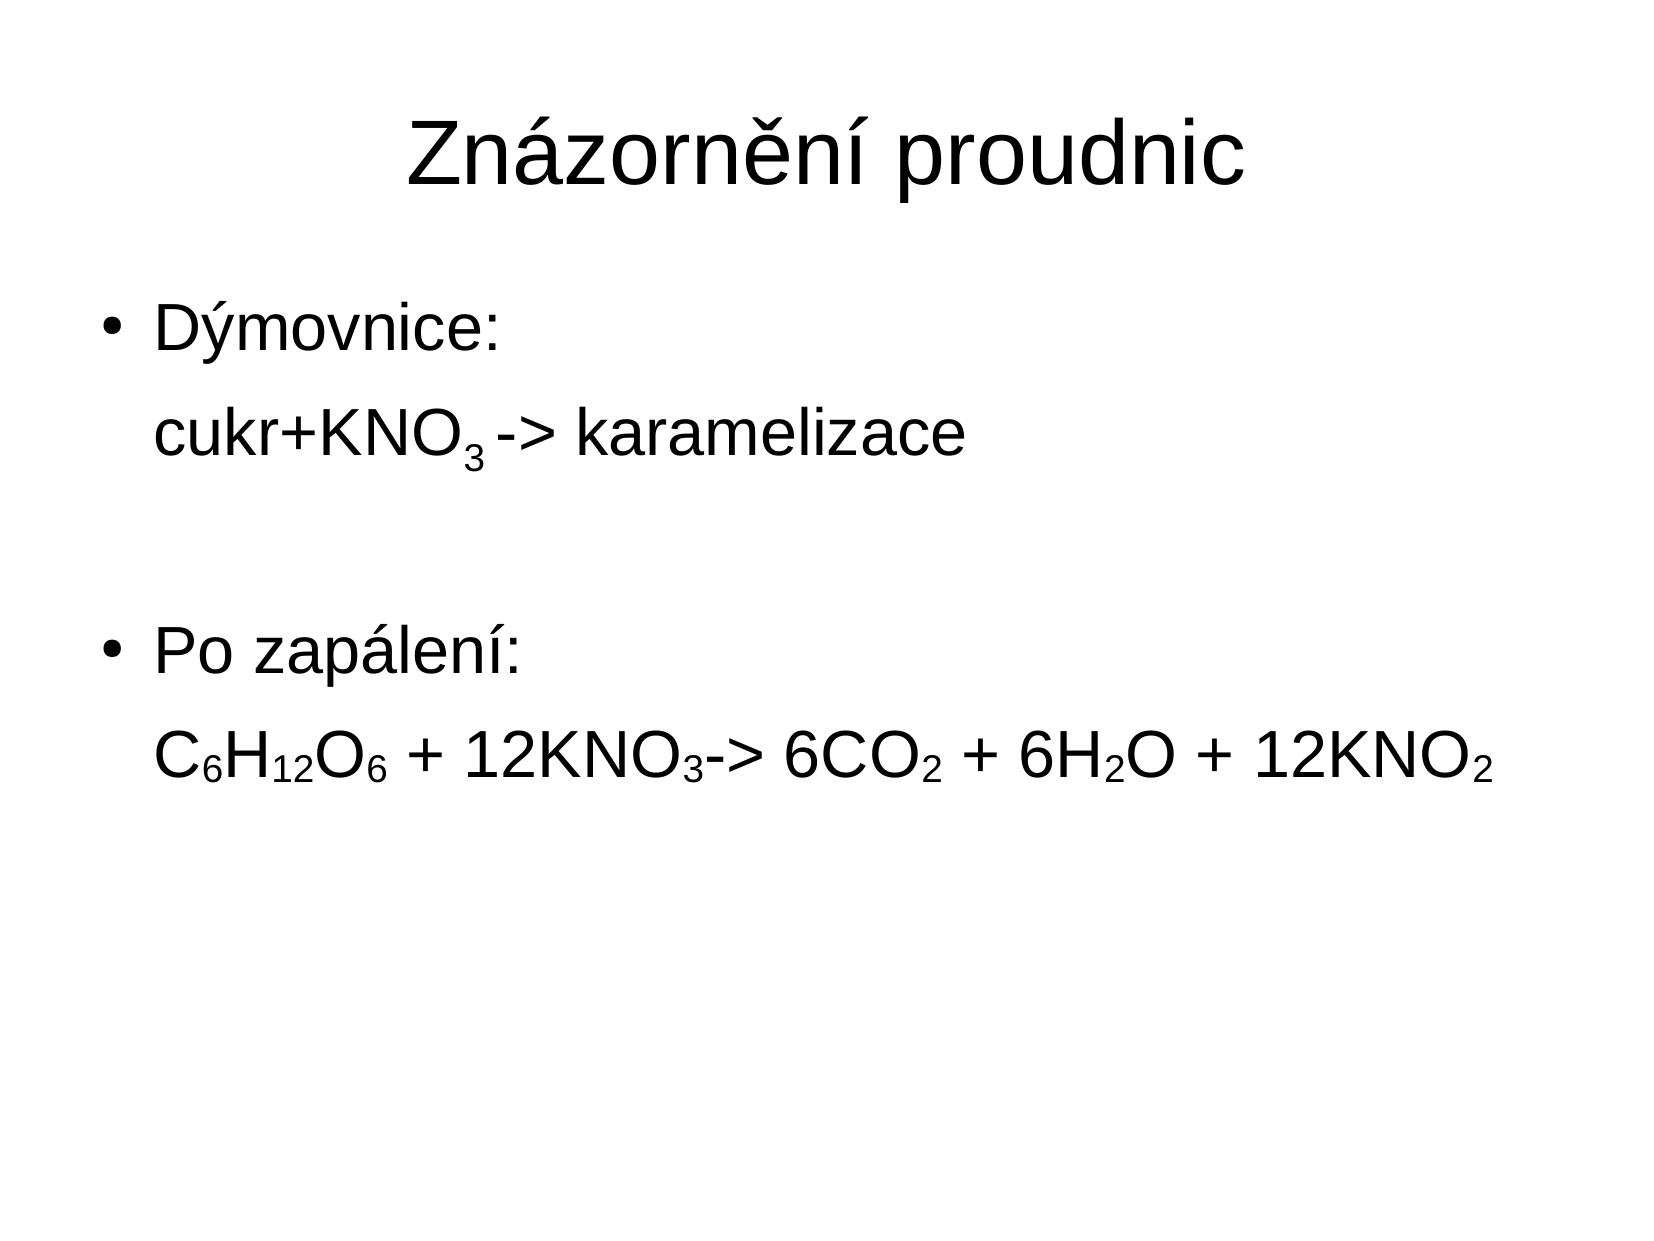

# Znázornění proudnic
Dýmovnice:
cukr+KNO3 -> karamelizace
Po zapálení:
C6H12O6 + 12KNO3-> 6CO2 + 6H2O + 12KNO2